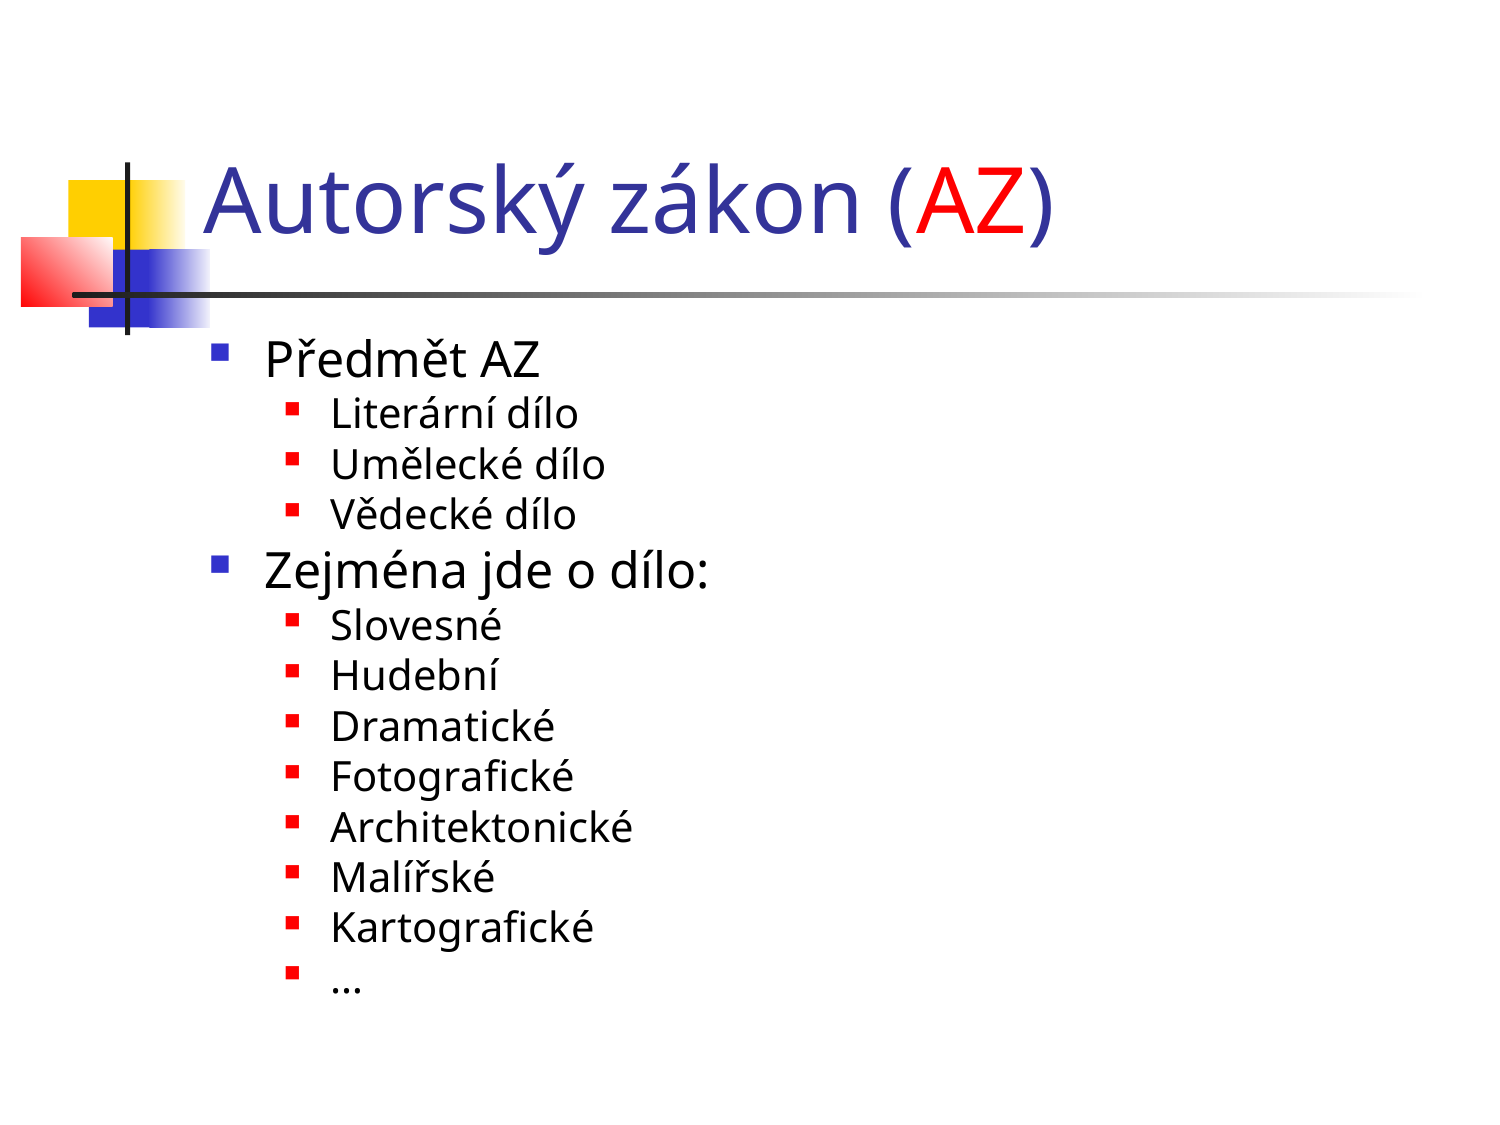

# Autorský zákon (AZ)
Předmět AZ
Literární dílo
Umělecké dílo
Vědecké dílo
Zejména jde o dílo:
Slovesné
Hudební
Dramatické
Fotografické
Architektonické
Malířské
Kartografické
…